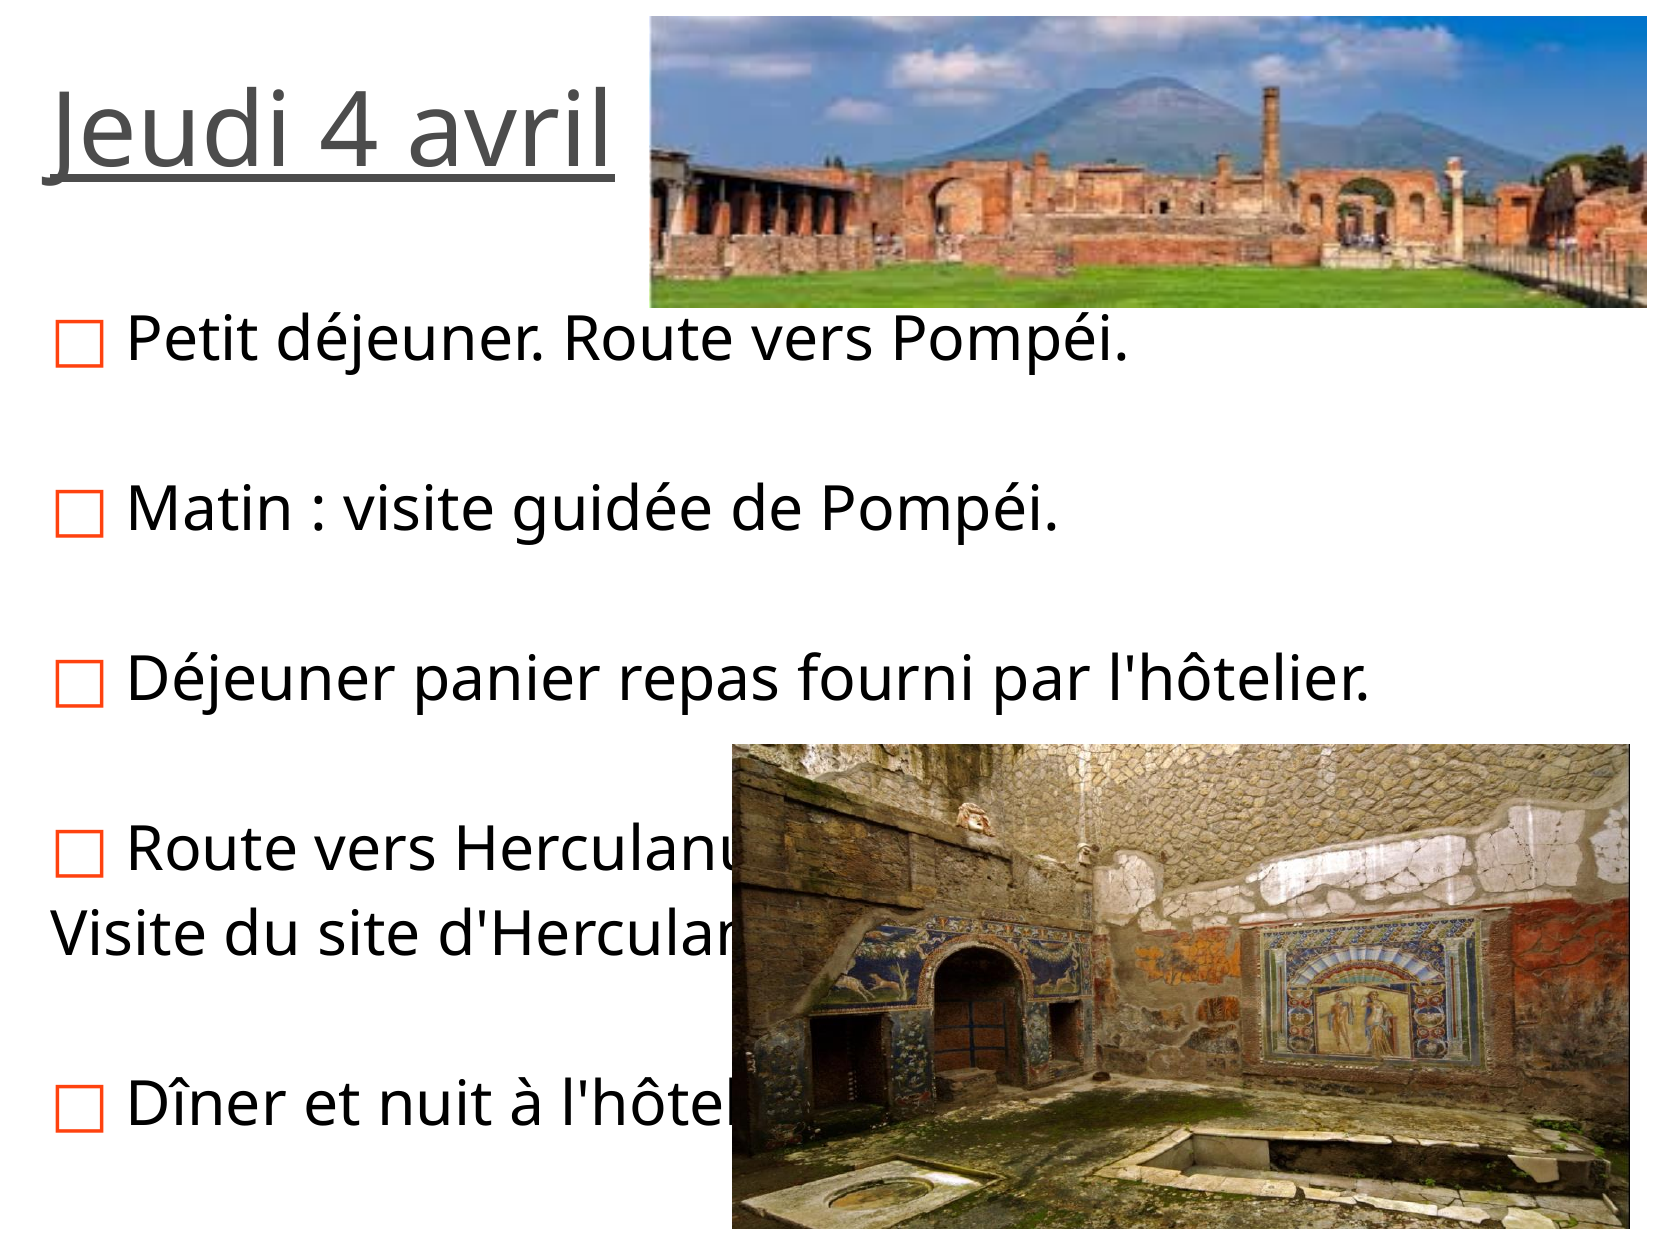

Jeudi 4 avril
□ Petit déjeuner. Route vers Pompéi.
□ Matin : visite guidée de Pompéi.
□ Déjeuner panier repas fourni par l'hôtelier.
□ Route vers Herculanum.
Visite du site d'Herculanum.
□ Dîner et nuit à l'hôtel.